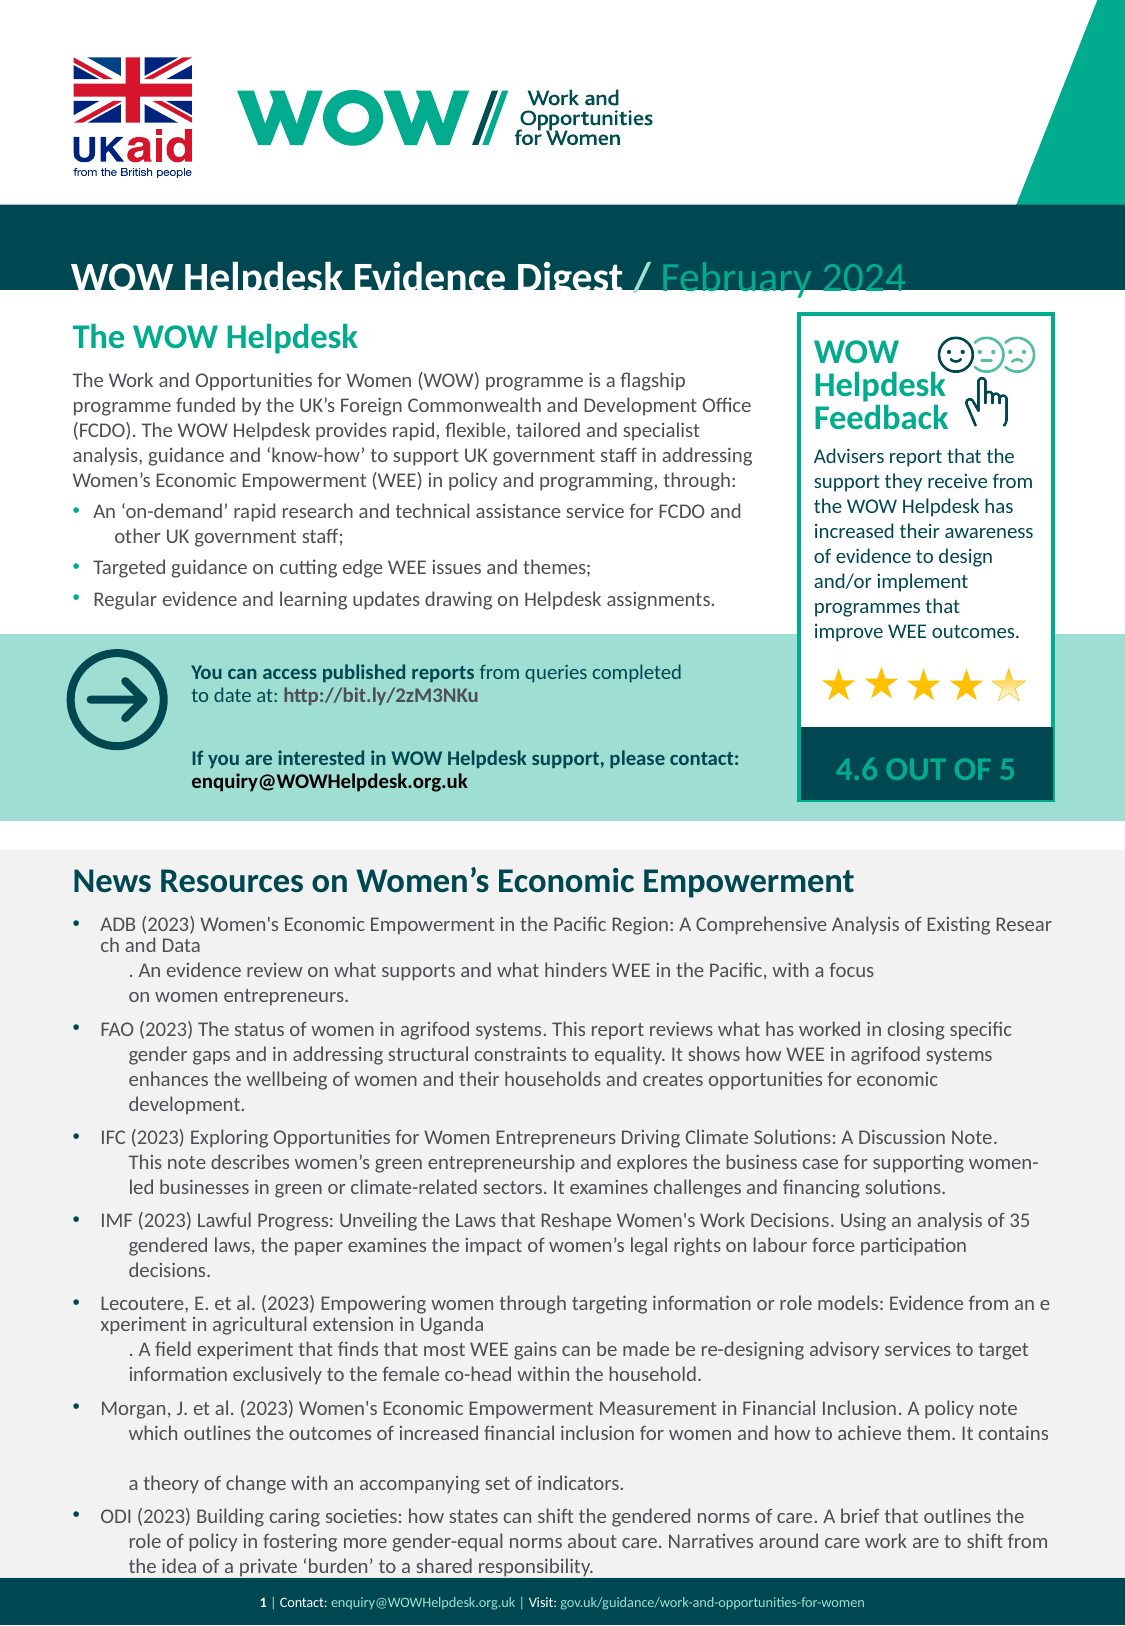

WOW Helpdesk Evidence Digest / February 2024
The WOW Helpdesk
WOW Helpdesk Feedback
Advisers report that the
support they receive from the WOW Helpdesk has increased their awareness of evidence to design
and/or implement programmes that
improve WEE outcomes.
The Work and Opportunities for Women (WOW) programme is a flagship programme funded by the UK’s Foreign Commonwealth and Development Office (FCDO). The WOW Helpdesk provides rapid, flexible, tailored and specialist analysis, guidance and ‘know-how’ to support UK government staff in addressing Women’s Economic Empowerment (WEE) in policy and programming, through:
An ‘on-demand’ rapid research and technical assistance service for FCDO and other UK government staff;
Targeted guidance on cutting edge WEE issues and themes;
Regular evidence and learning updates drawing on Helpdesk assignments.
You can access published reports from queries completed
to date at: http://bit.ly/2zM3NKu
If you are interested in WOW Helpdesk support, please contact: enquiry@WOWHelpdesk.org.uk
4.6 OUT OF 5
News Resources on Women’s Economic Empowerment
ADB (2023) Women's Economic Empowerment in the Pacific Region: A Comprehensive Analysis of Existing Research and Data. An evidence review on what supports and what hinders WEE in the Pacific, with a focus
on women entrepreneurs.
FAO (2023) The status of women in agrifood systems. This report reviews what has worked in closing specific gender gaps and in addressing structural constraints to equality. It shows how WEE in agrifood systems enhances the wellbeing of women and their households and creates opportunities for economic development.
IFC (2023) Exploring Opportunities for Women Entrepreneurs Driving Climate Solutions: A Discussion Note.
This note describes women’s green entrepreneurship and explores the business case for supporting women-led businesses in green or climate-related sectors. It examines challenges and financing solutions.
IMF (2023) Lawful Progress: Unveiling the Laws that Reshape Women's Work Decisions. Using an analysis of 35 gendered laws, the paper examines the impact of women’s legal rights on labour force participation decisions.
Lecoutere, E. et al. (2023) Empowering women through targeting information or role models: Evidence from an experiment in agricultural extension in Uganda. A field experiment that finds that most WEE gains can be made be re-designing advisory services to target information exclusively to the female co-head within the household.
Morgan, J. et al. (2023) Women's Economic Empowerment Measurement in Financial Inclusion. A policy note which outlines the outcomes of increased financial inclusion for women and how to achieve them. It contains
a theory of change with an accompanying set of indicators.
ODI (2023) Building caring societies: how states can shift the gendered norms of care. A brief that outlines the role of policy in fostering more gender-equal norms about care. Narratives around care work are to shift from the idea of a private ‘burden’ to a shared responsibility.
WTO (2023) Making trade work for women: Key findings from the 2022 World Trade Congress on Gender.
A book that contains evidence and data presented at the conference. Topics range from gender provisions in trade agreements to how women entrepreneurs are organising to engage in international trade.
 | Contact: enquiry@WOWHelpdesk.org.uk | Visit: gov.uk/guidance/work-and-opportunities-for-women